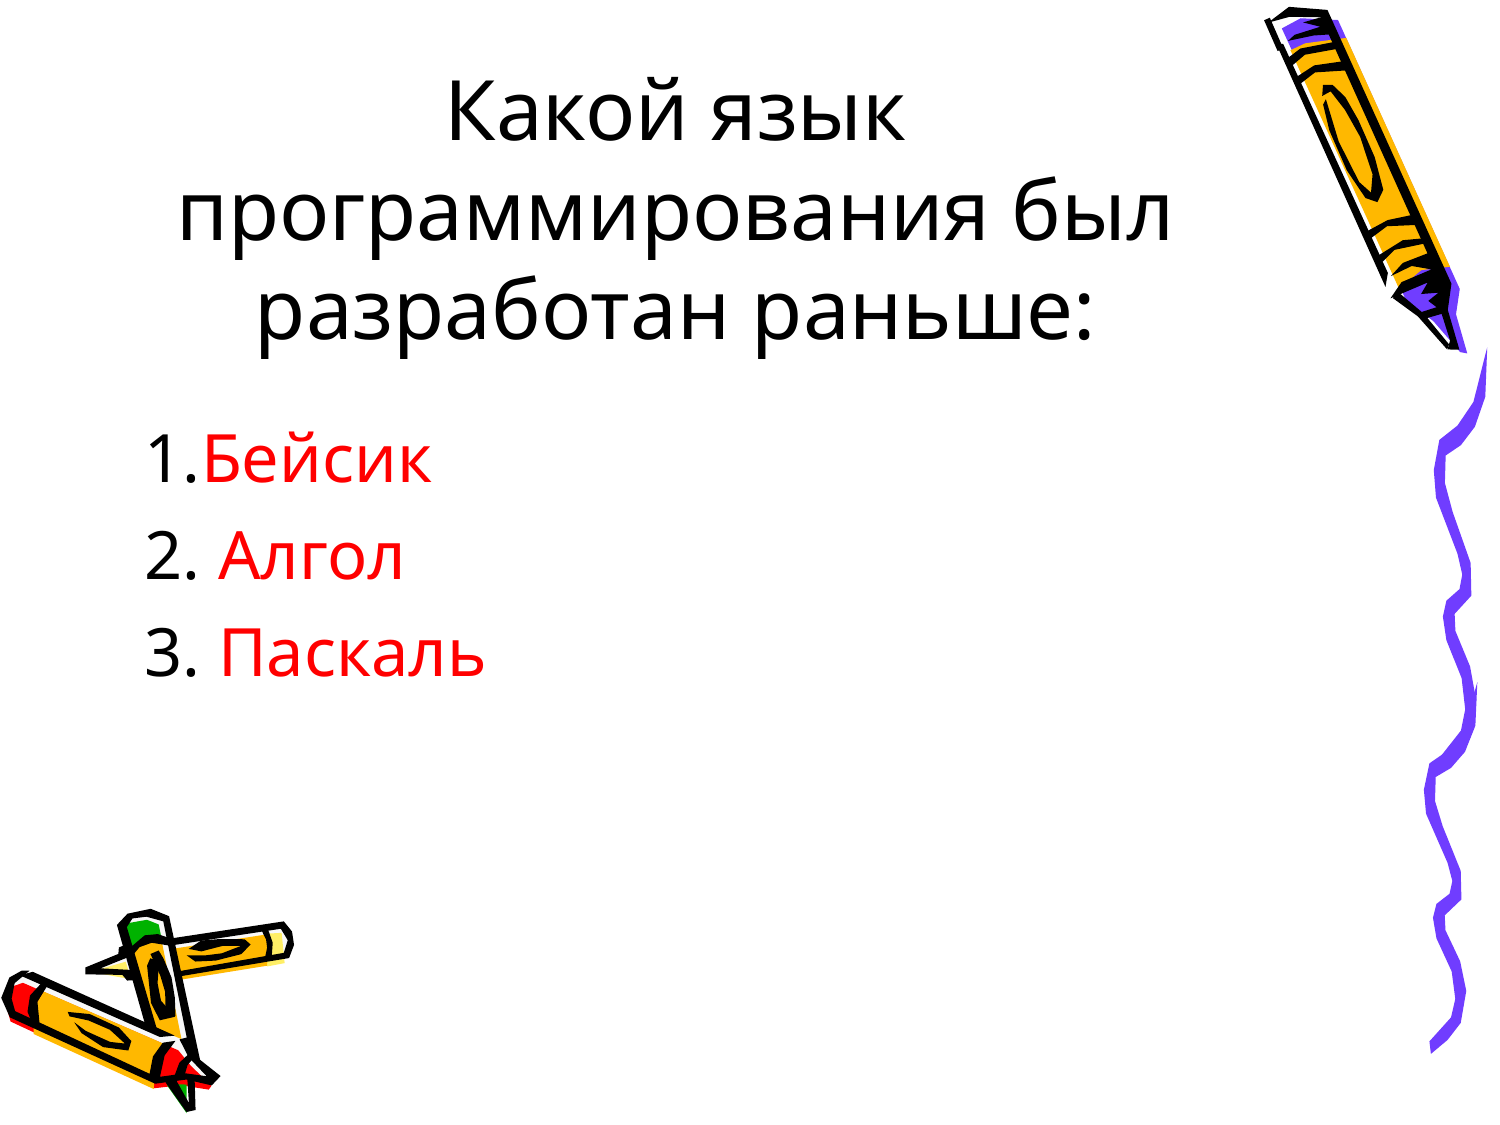

# Какой язык программирования был разработан раньше:
 1.Бейсик
 2. Алгол
 3. Паскаль